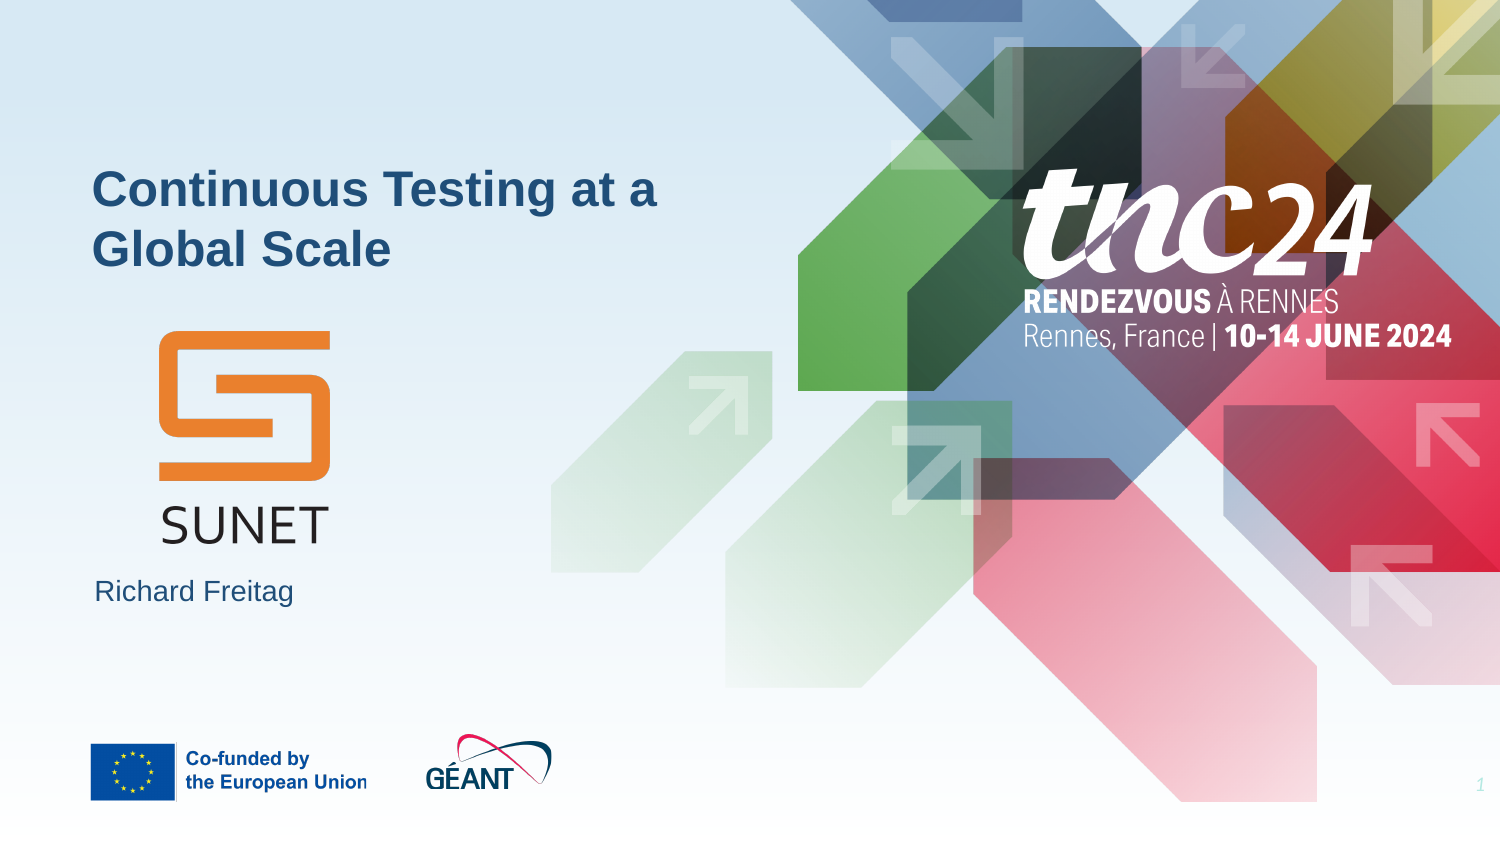

# Continuous Testing at a Global Scale
Richard Freitag